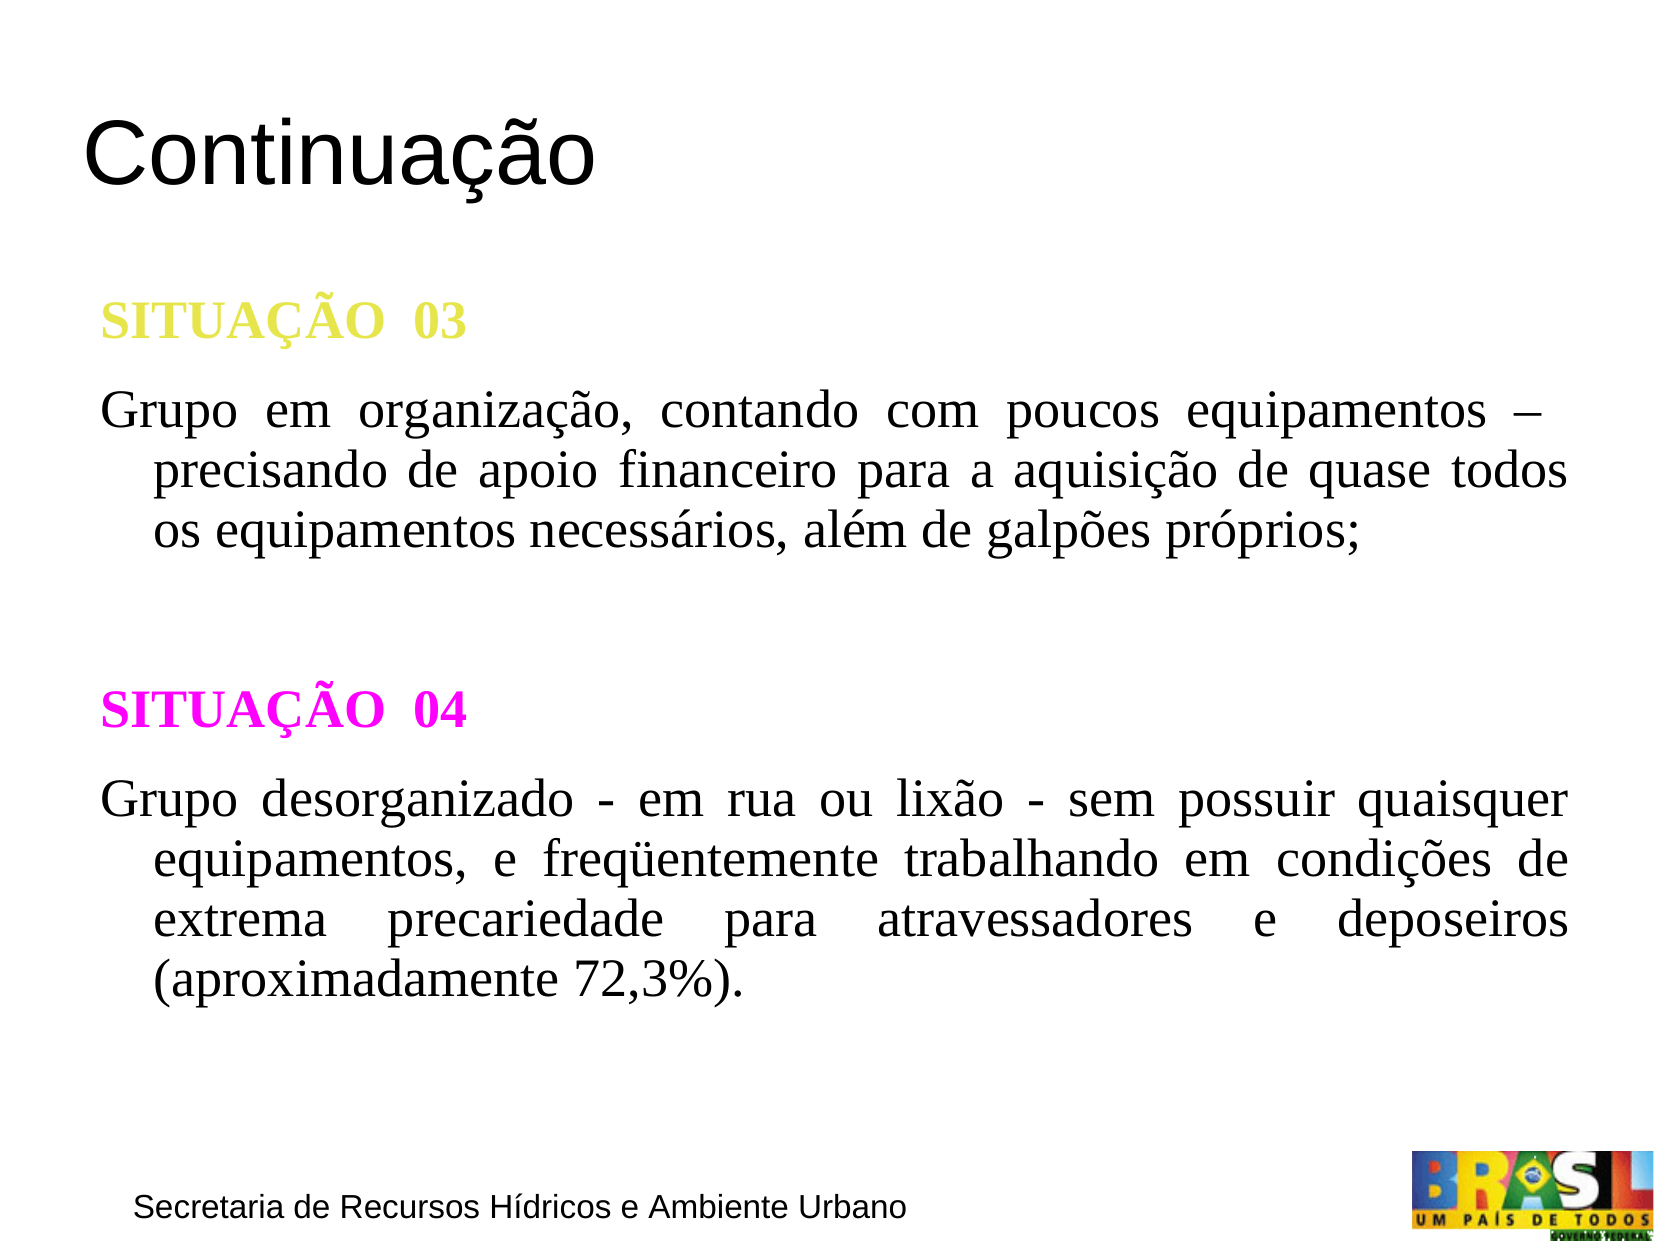

# Continuação
SITUAÇÃO 03
Grupo em organização, contando com poucos equipamentos – precisando de apoio financeiro para a aquisição de quase todos os equipamentos necessários, além de galpões próprios;
SITUAÇÃO 04
Grupo desorganizado - em rua ou lixão - sem possuir quaisquer equipamentos, e freqüentemente trabalhando em condições de extrema precariedade para atravessadores e deposeiros (aproximadamente 72,3%).
Secretaria de Recursos Hídricos e Ambiente Urbano